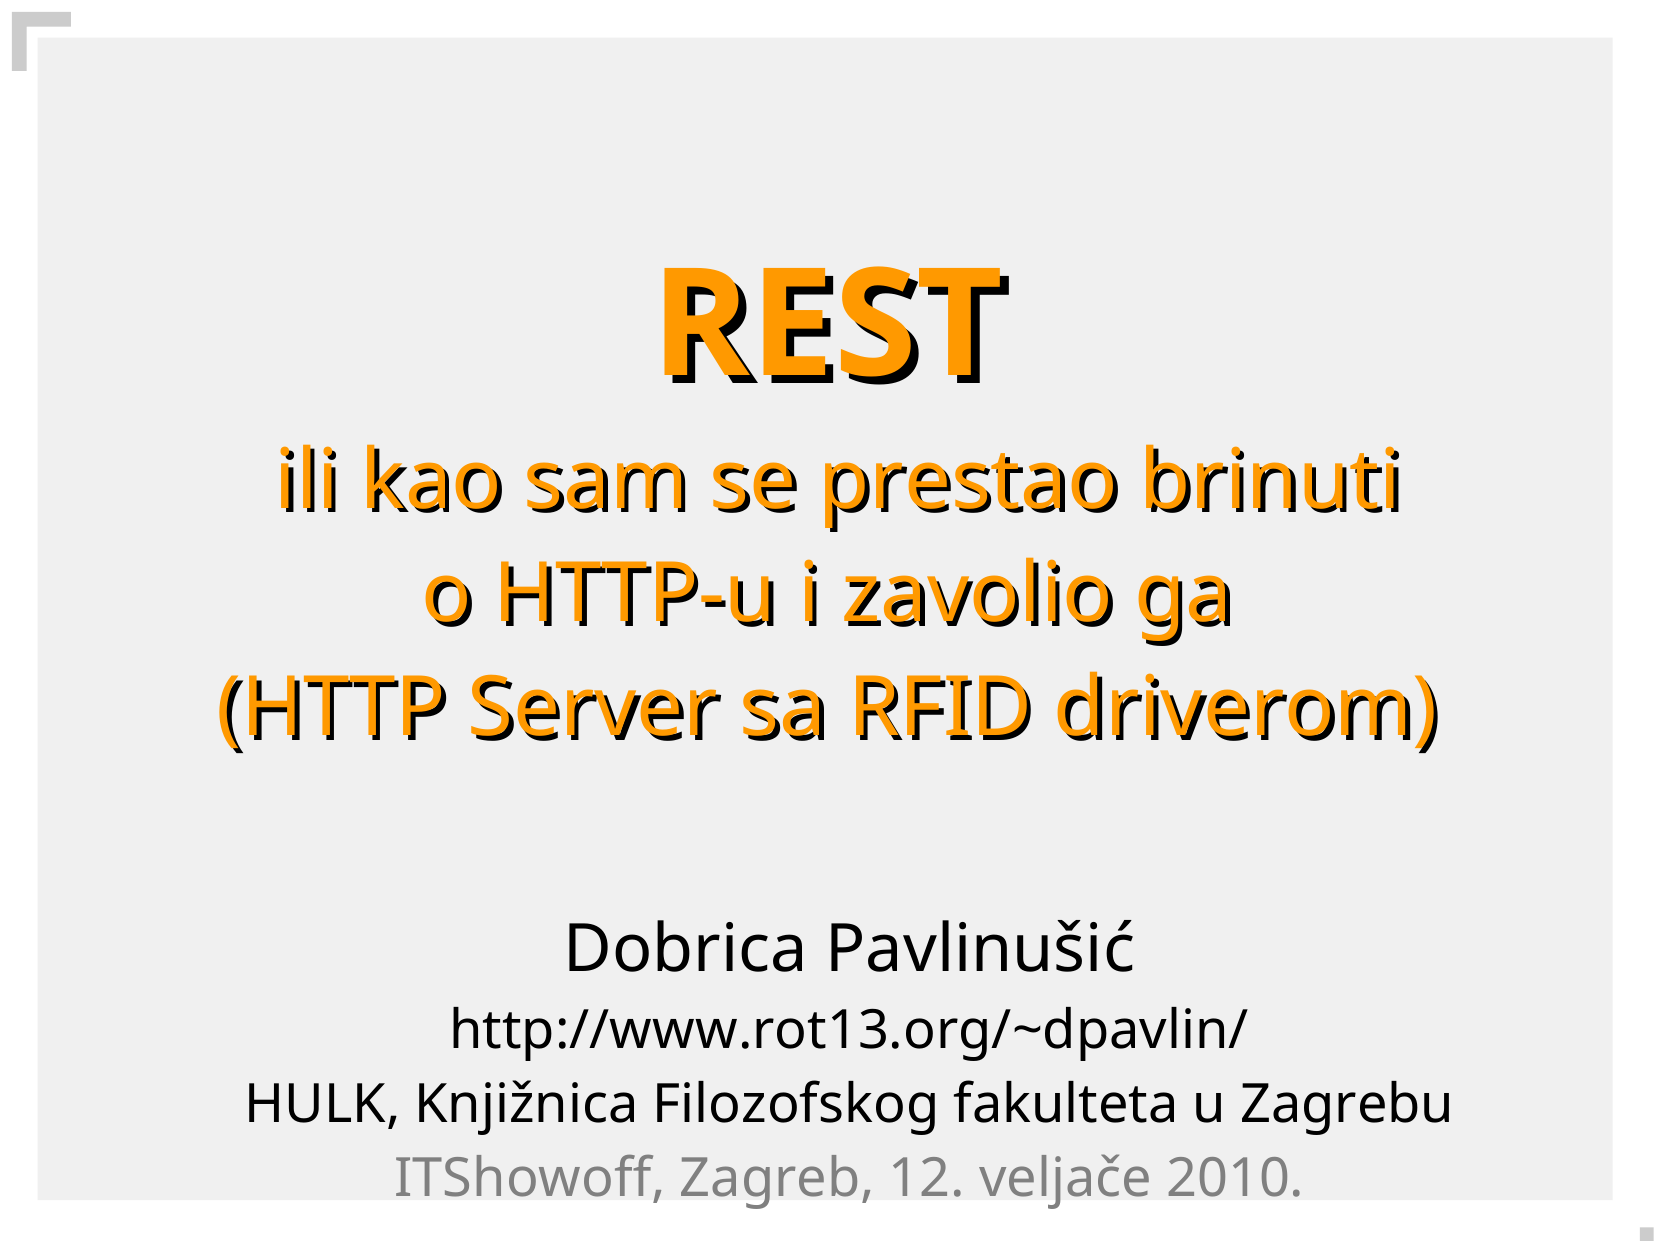

# REST ili kao sam se prestao brinuti o HTTP-u i zavolio ga (HTTP Server sa RFID driverom)
Dobrica Pavlinušić
http://www.rot13.org/~dpavlin/
HULK, Knjižnica Filozofskog fakulteta u Zagrebu
ITShowoff, Zagreb, 12. veljače 2010.